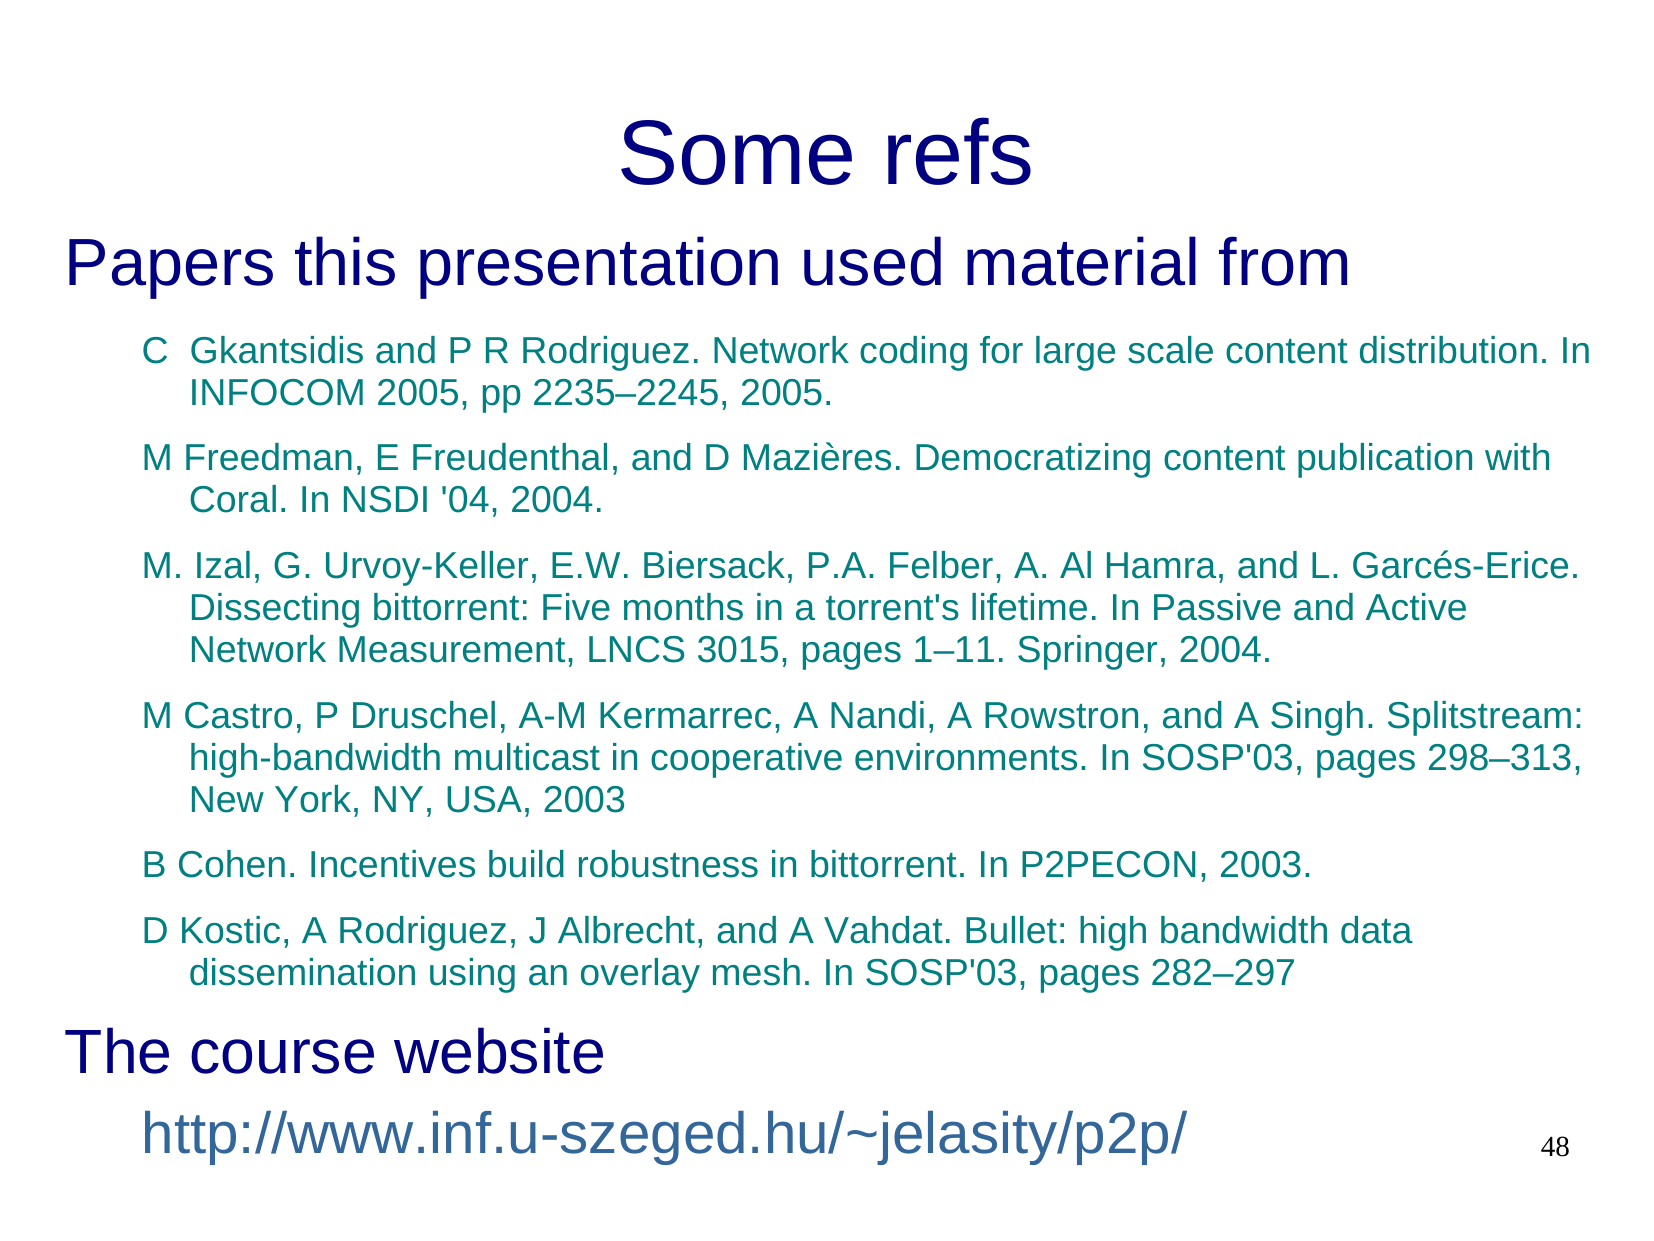

# Some refs
Papers this presentation used material from
C Gkantsidis and P R Rodriguez. Network coding for large scale content distribution. In INFOCOM 2005, pp 2235–2245, 2005.
M Freedman, E Freudenthal, and D Mazières. Democratizing content publication with Coral. In NSDI '04, 2004.
M. Izal, G. Urvoy-Keller, E.W. Biersack, P.A. Felber, A. Al Hamra, and L. Garcés-Erice. Dissecting bittorrent: Five months in a torrent's lifetime. In Passive and Active Network Measurement, LNCS 3015, pages 1–11. Springer, 2004.
M Castro, P Druschel, A-M Kermarrec, A Nandi, A Rowstron, and A Singh. Splitstream: high-bandwidth multicast in cooperative environments. In SOSP'03, pages 298–313, New York, NY, USA, 2003
B Cohen. Incentives build robustness in bittorrent. In P2PECON, 2003.
D Kostic, A Rodriguez, J Albrecht, and A Vahdat. Bullet: high bandwidth data dissemination using an overlay mesh. In SOSP'03, pages 282–297
The course website
http://www.inf.u-szeged.hu/~jelasity/p2p/
48